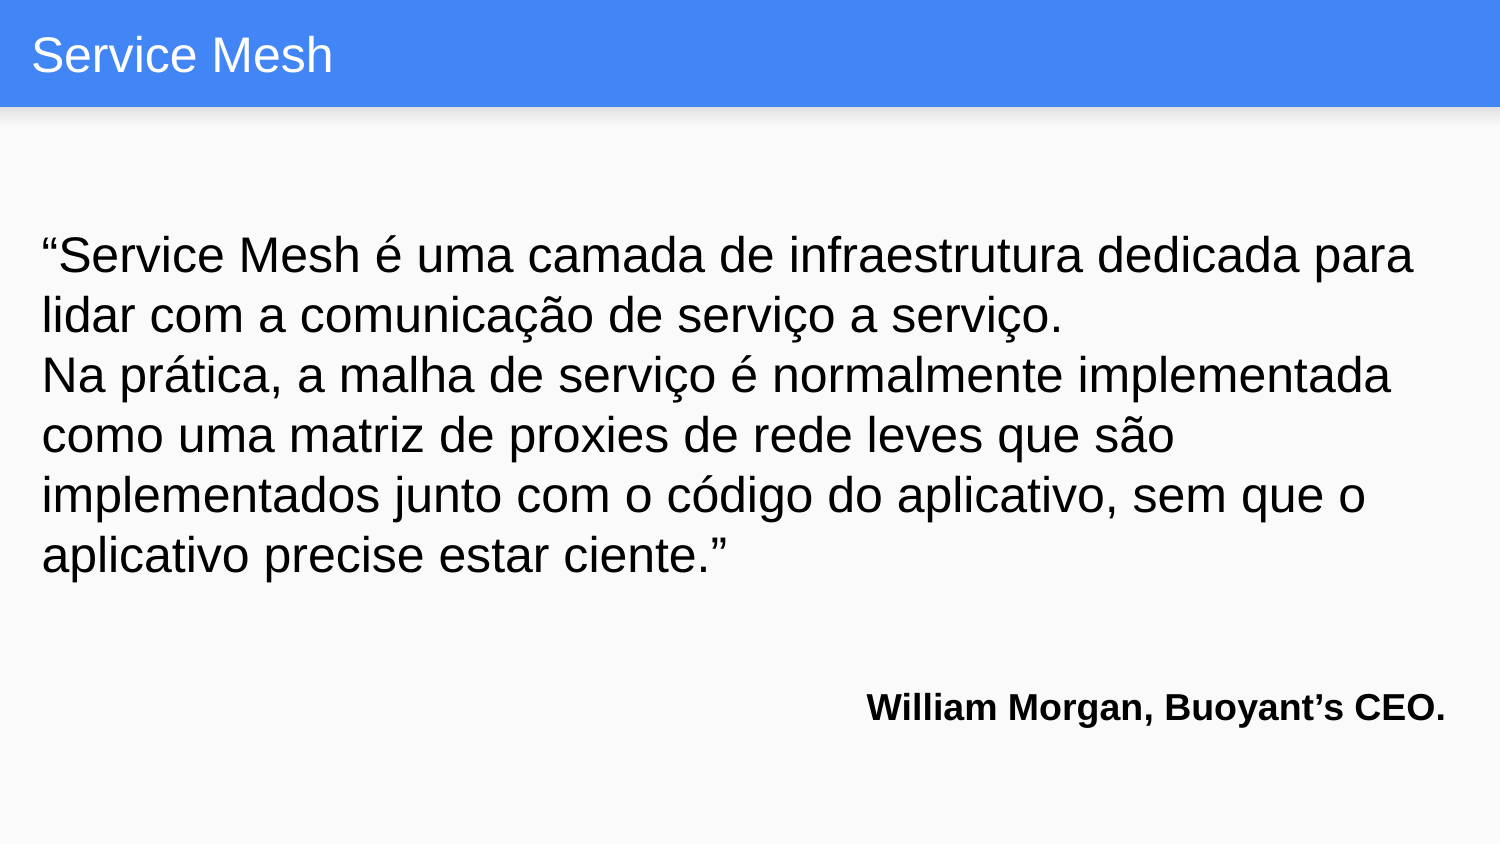

# Service Mesh
“Service Mesh é uma camada de infraestrutura dedicada para lidar com a comunicação de serviço a serviço.
Na prática, a malha de serviço é normalmente implementada como uma matriz de proxies de rede leves que são implementados junto com o código do aplicativo, sem que o aplicativo precise estar ciente.”
William Morgan, Buoyant’s CEO.